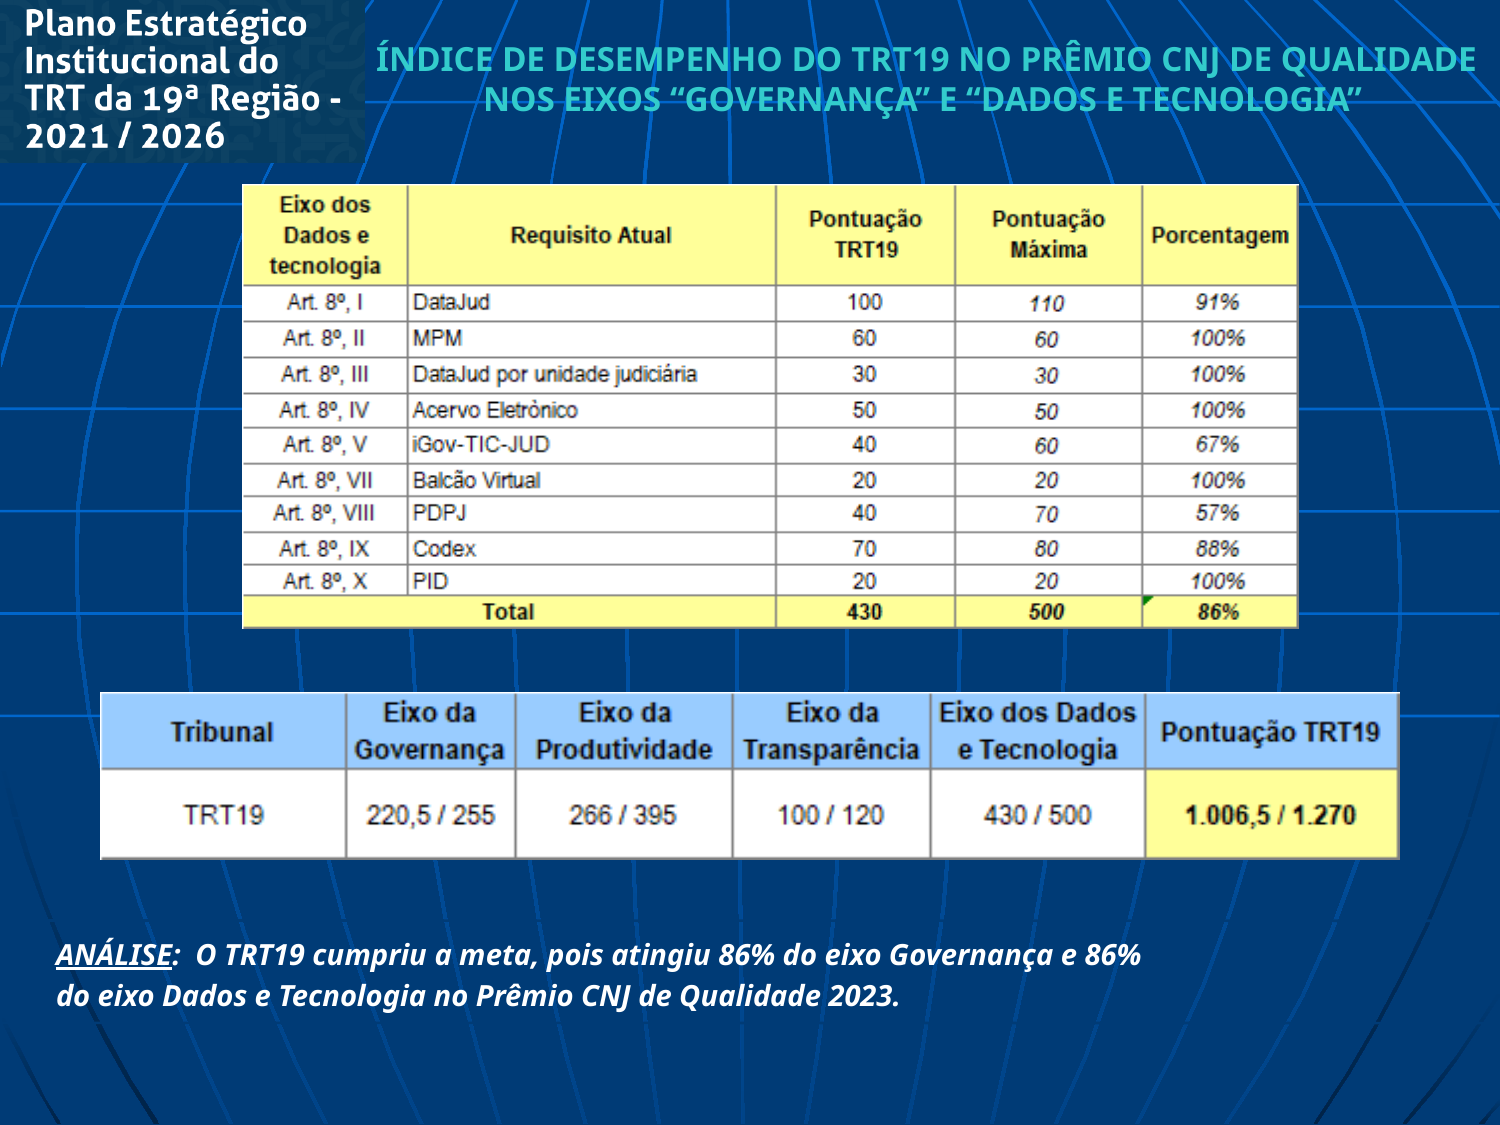

ÍNDICE DE DESEMPENHO DO TRT19 NO PRÊMIO CNJ DE QUALIDADE NOS EIXOS “GOVERNANÇA” E “DADOS E TECNOLOGIA”
ANÁLISE: O TRT19 cumpriu a meta, pois atingiu 86% do eixo Governança e 86%
do eixo Dados e Tecnologia no Prêmio CNJ de Qualidade 2023.